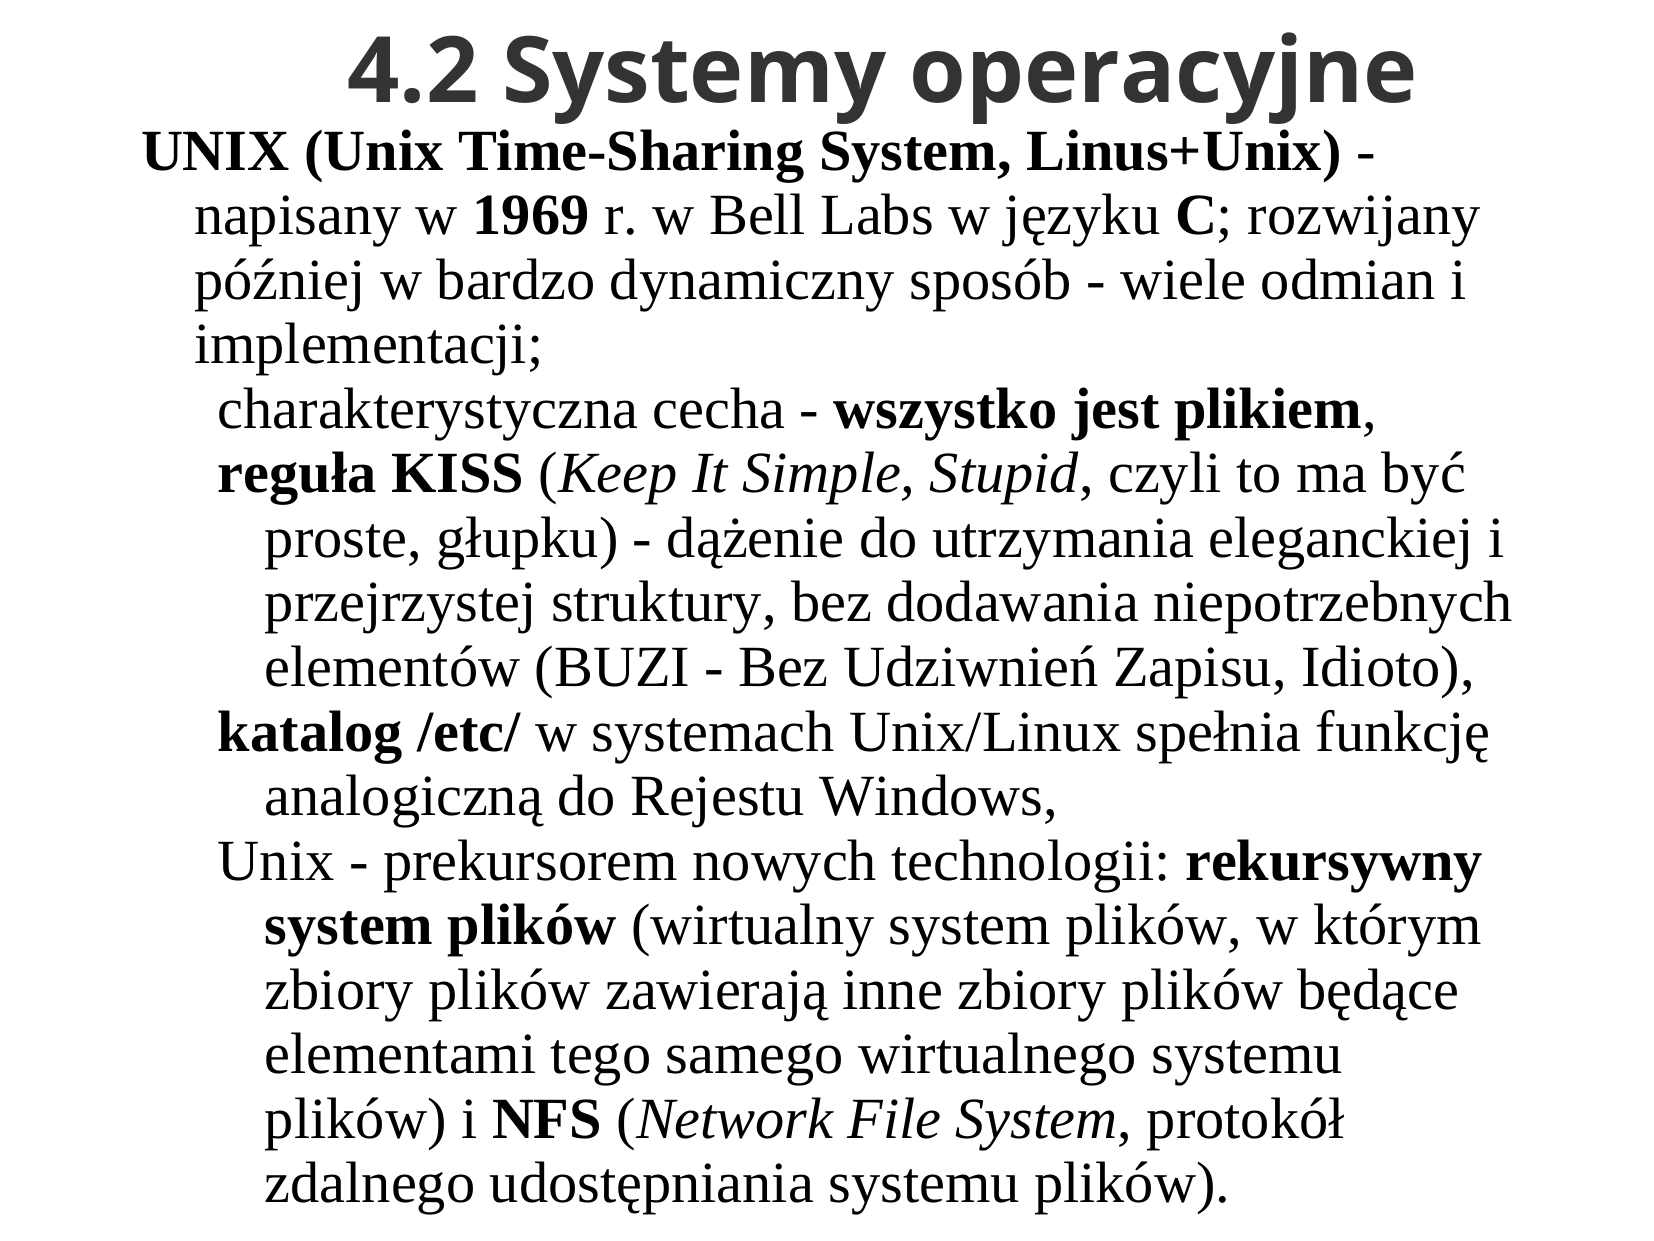

# 4.2 Systemy operacyjne
UNIX (Unix Time-Sharing System, Linus+Unix) -napisany w 1969 r. w Bell Labs w języku C; rozwijany później w bardzo dynamiczny sposób - wiele odmian i implementacji;
charakterystyczna cecha - wszystko jest plikiem,
reguła KISS (Keep It Simple, Stupid, czyli to ma być proste, głupku) - dążenie do utrzymania eleganckiej i przejrzystej struktury, bez dodawania niepotrzebnych elementów (BUZI - Bez Udziwnień Zapisu, Idioto),
katalog /etc/ w systemach Unix/Linux spełnia funkcję analogiczną do Rejestu Windows,
Unix - prekursorem nowych technologii: rekursywny system plików (wirtualny system plików, w którym zbiory plików zawierają inne zbiory plików będące elementami tego samego wirtualnego systemu plików) i NFS (Network File System, protokół zdalnego udostępniania systemu plików).